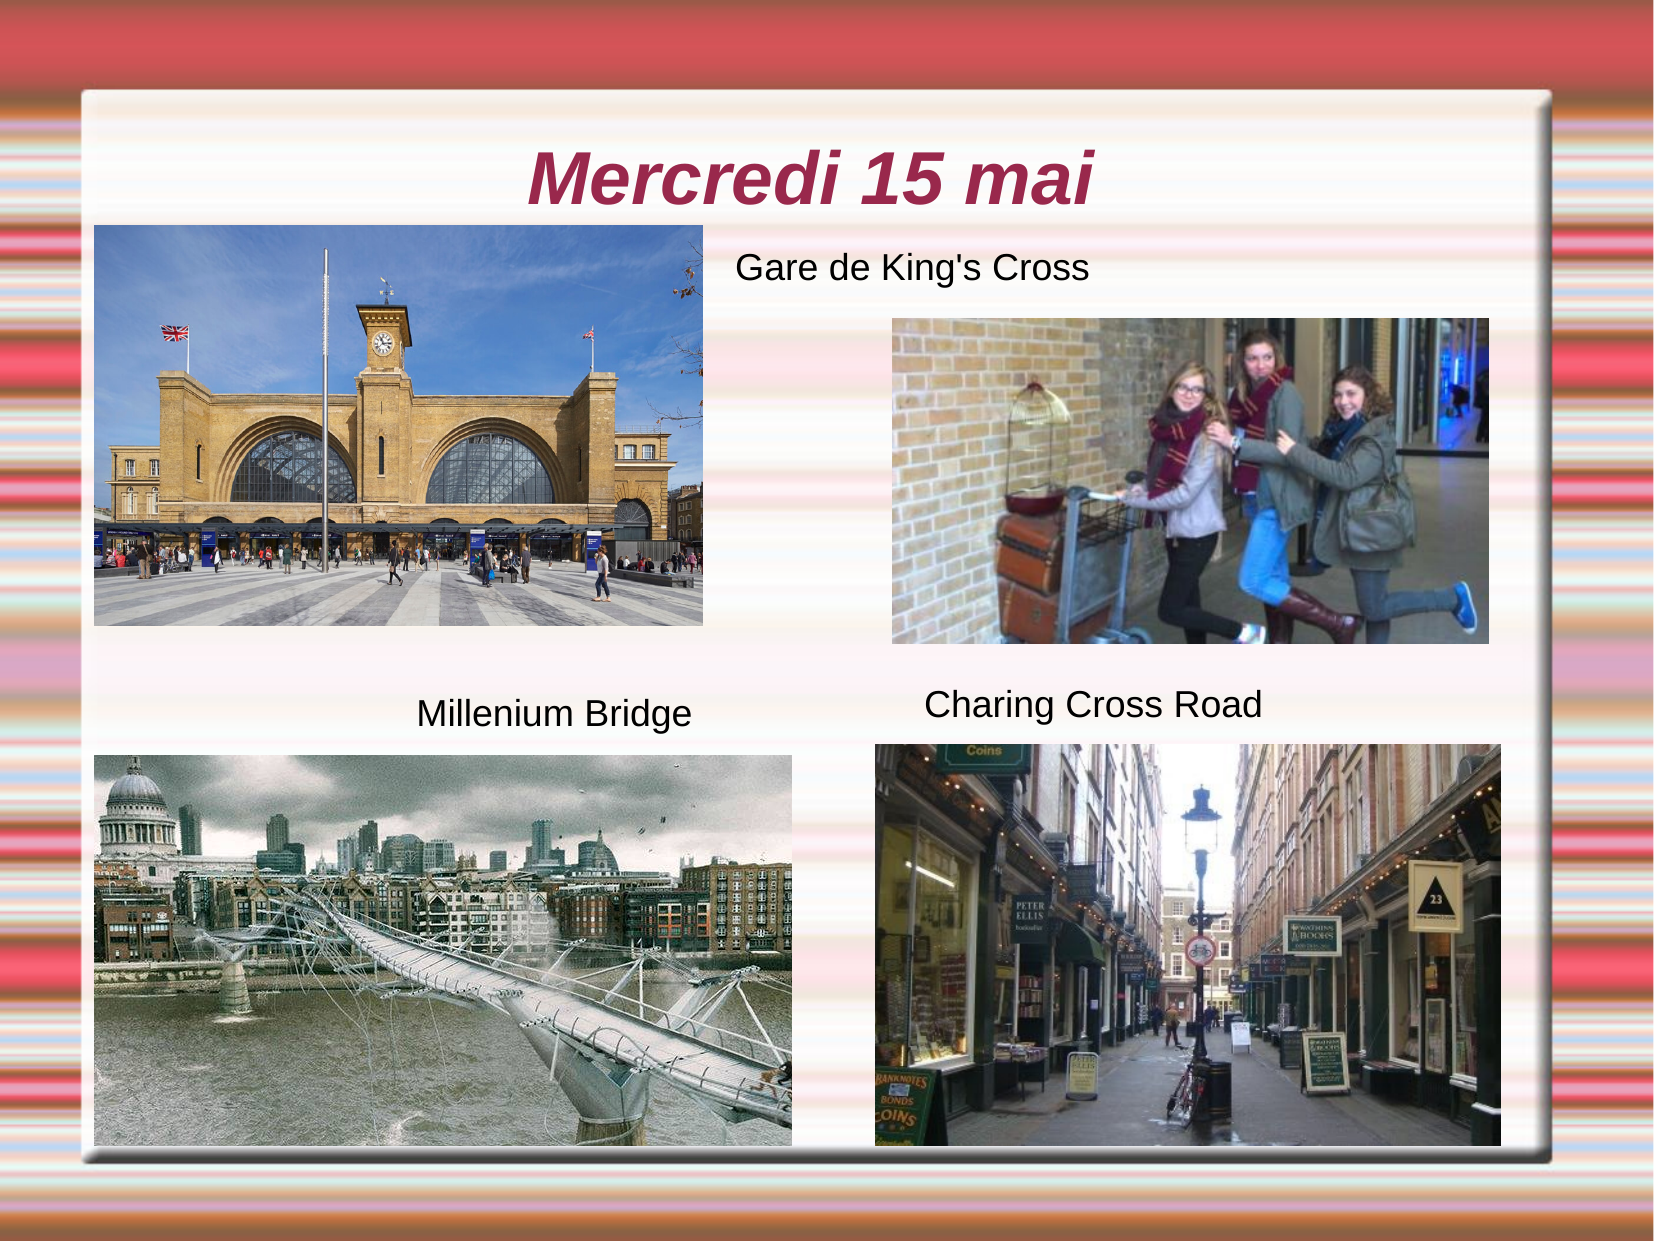

# Mercredi 15 mai
Gare de King's Cross
Charing Cross Road
Millenium Bridge